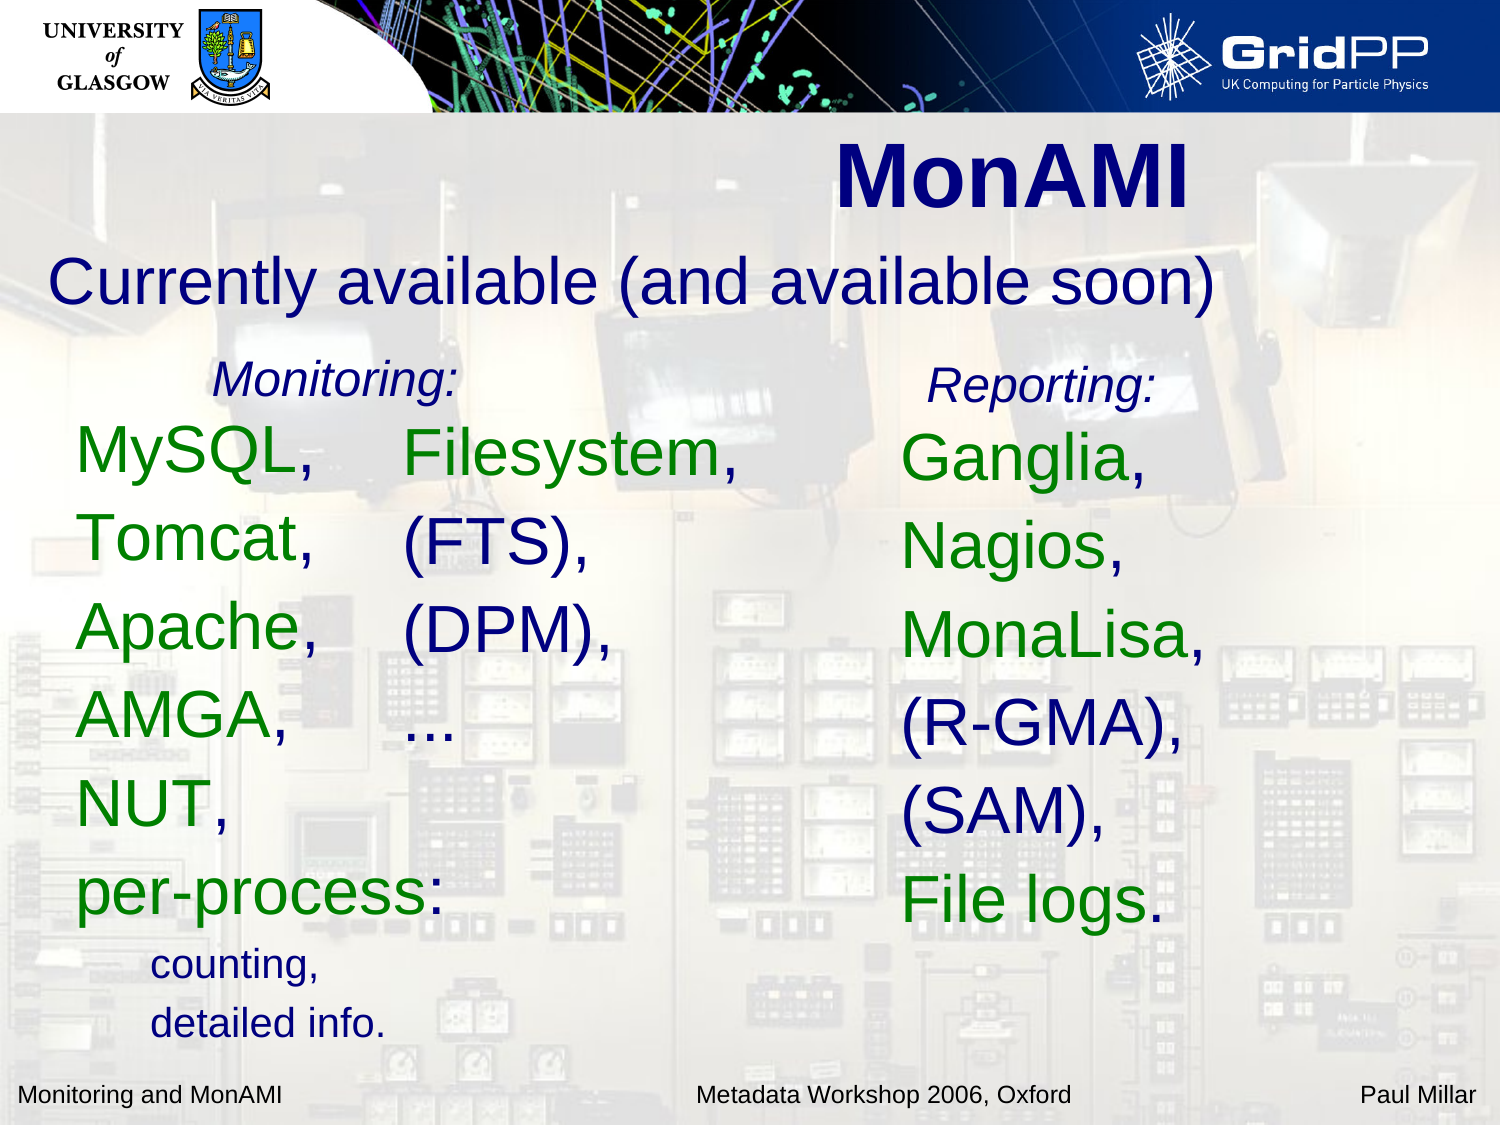

# MonAMI
Currently available (and available soon)
Monitoring:
Reporting:
MySQL,
Tomcat,
Apache,
AMGA,
NUT,
per-process:
counting,
detailed info.
Filesystem,
(FTS),
(DPM),
...
Ganglia,
Nagios,
MonaLisa,
(R-GMA),
(SAM),
File logs.